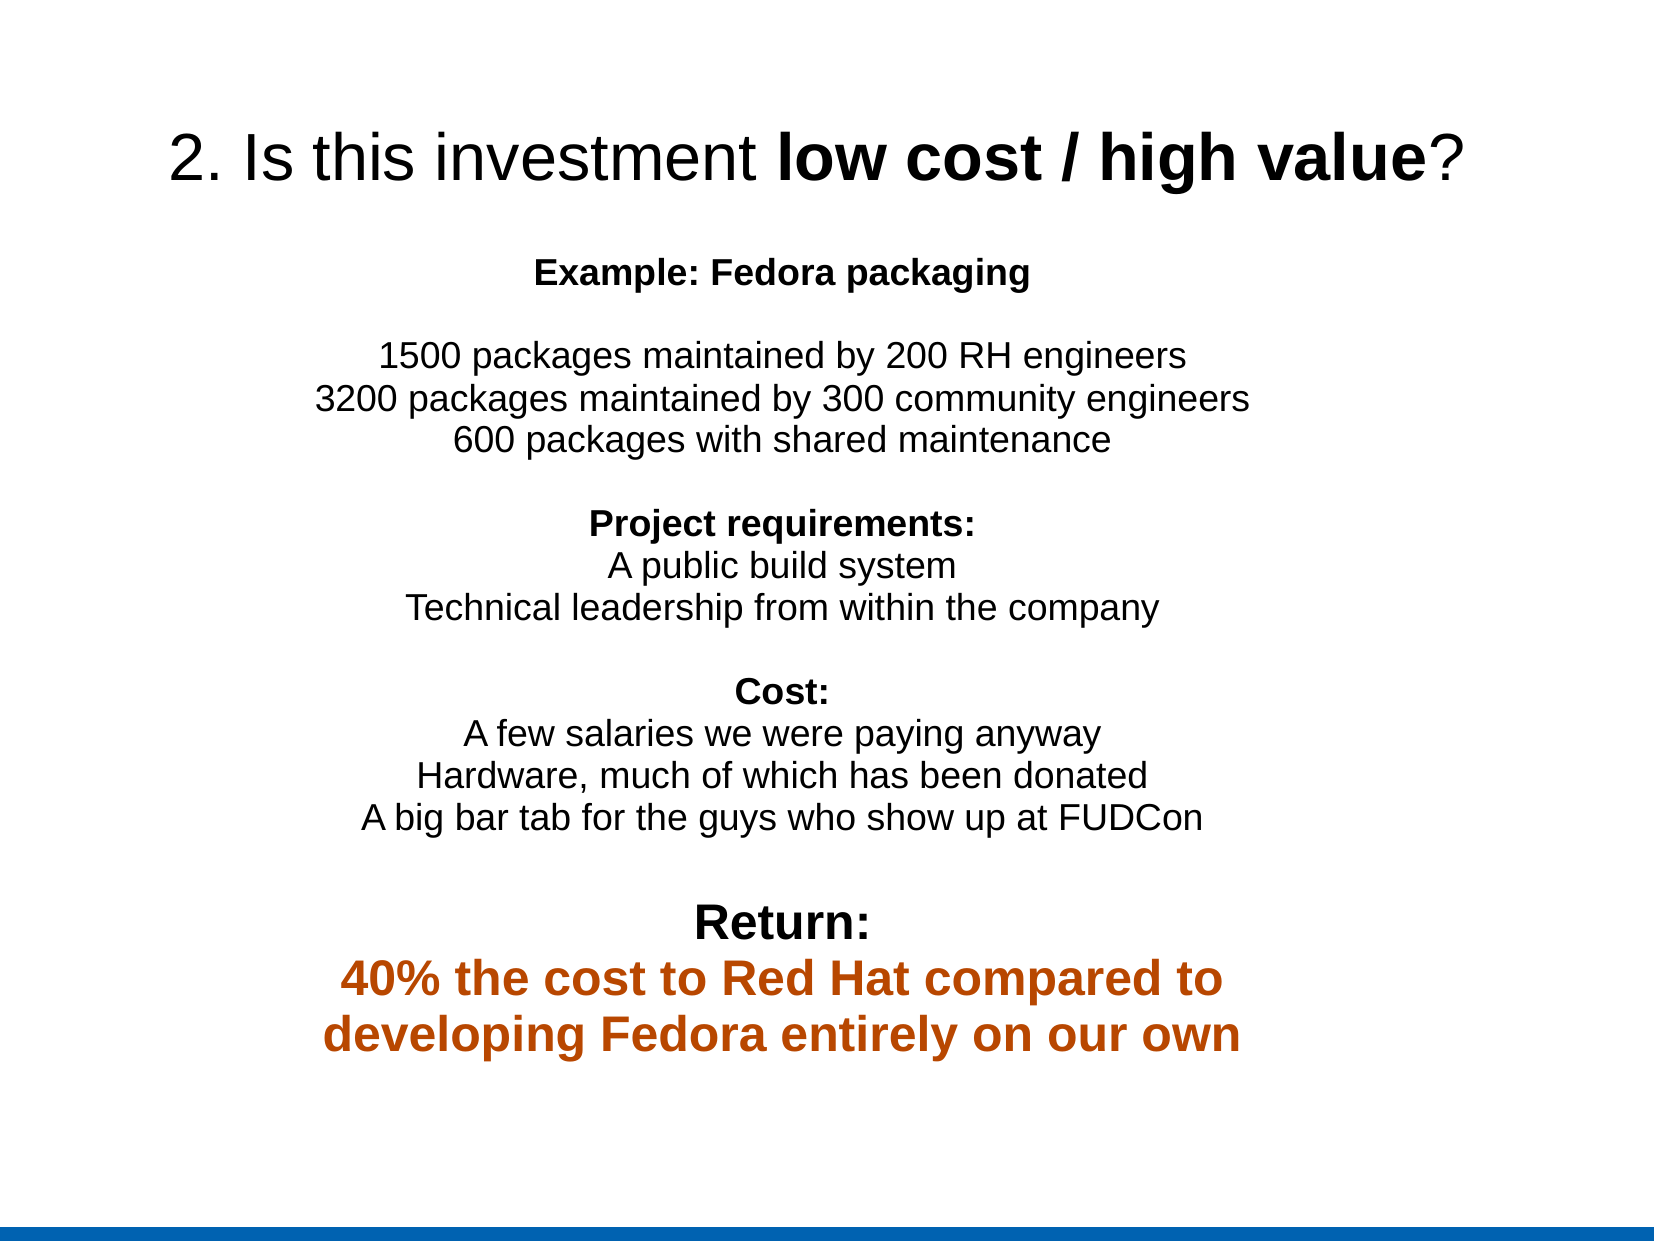

2. Is this investment low cost / high value?
Example: Fedora packaging
1500 packages maintained by 200 RH engineers
3200 packages maintained by 300 community engineers
600 packages with shared maintenance
Project requirements:
A public build system
Technical leadership from within the company
Cost:
A few salaries we were paying anyway
Hardware, much of which has been donated
A big bar tab for the guys who show up at FUDCon
Return:
40% the cost to Red Hat compared to
developing Fedora entirely on our own